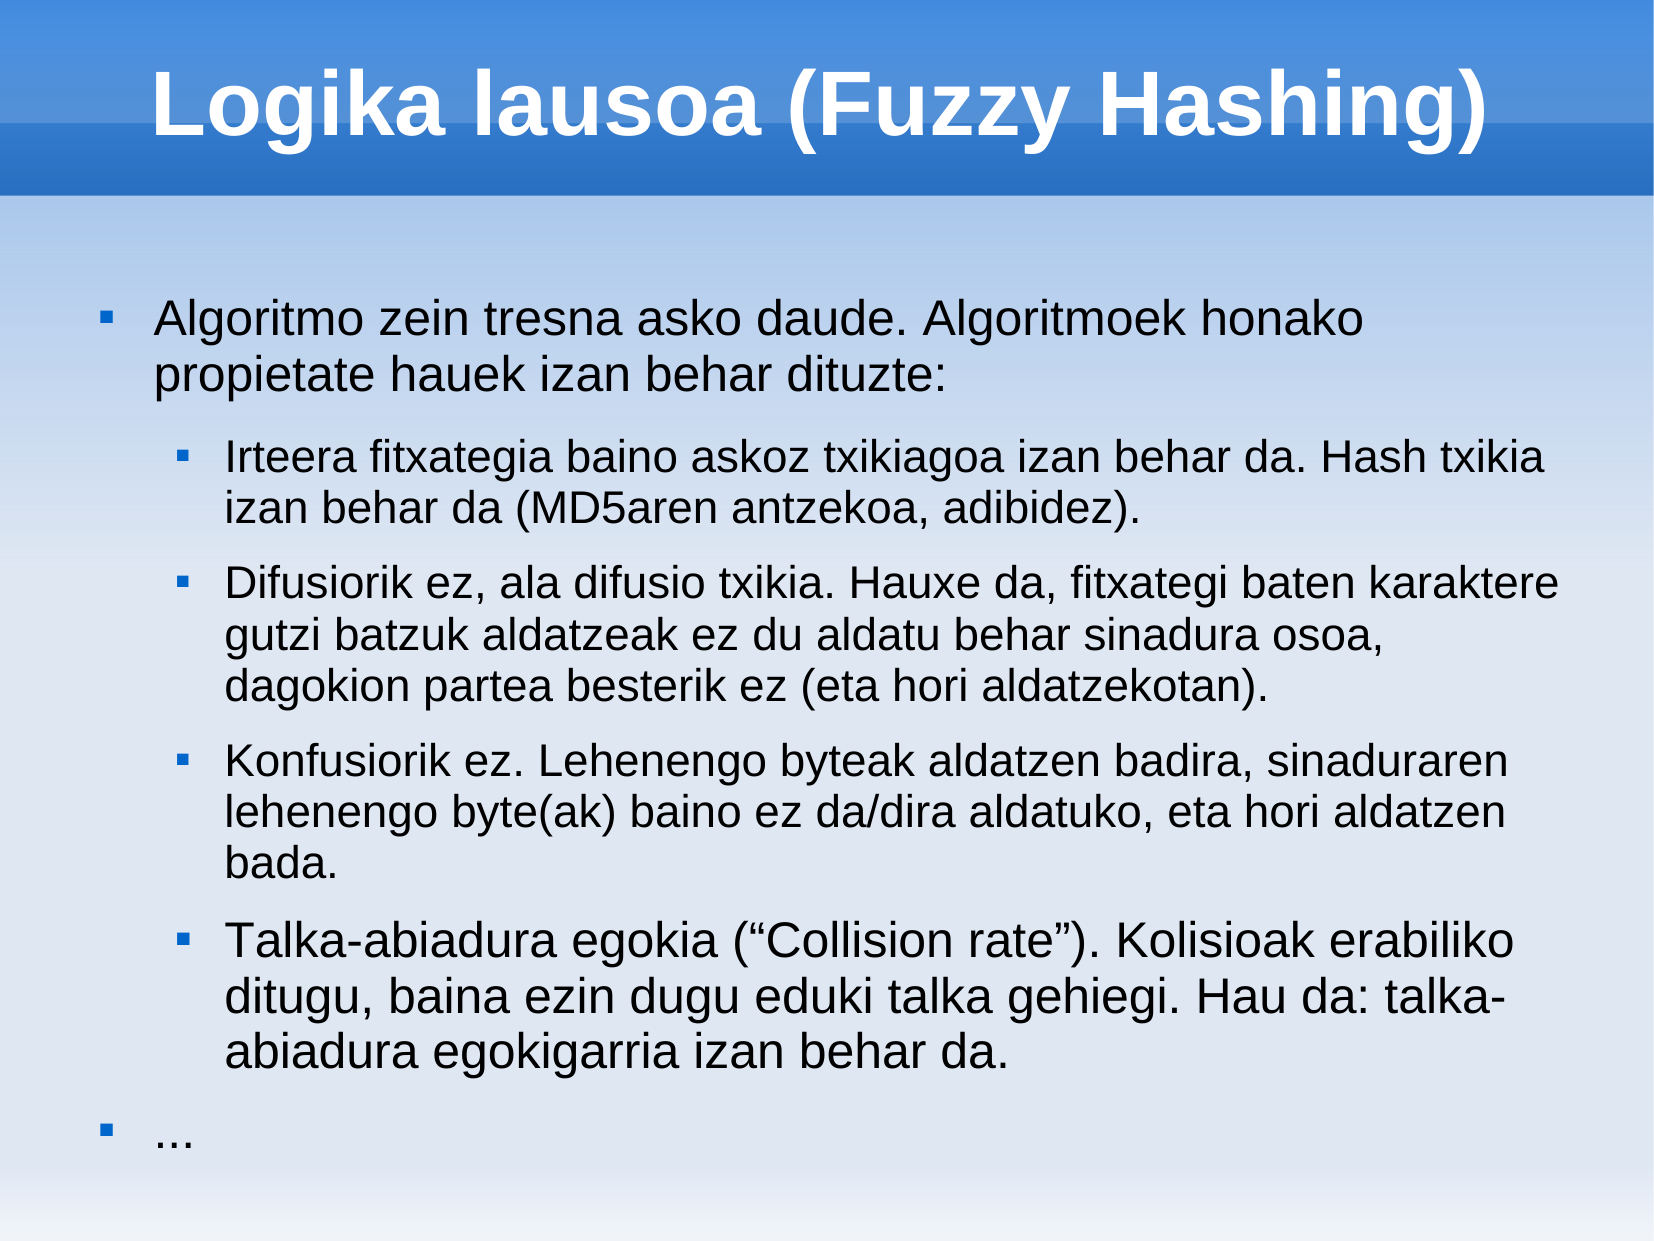

# Logika lausoa (Fuzzy Hashing)
Algoritmo zein tresna asko daude. Algoritmoek honako propietate hauek izan behar dituzte:
Irteera fitxategia baino askoz txikiagoa izan behar da. Hash txikia izan behar da (MD5aren antzekoa, adibidez).
Difusiorik ez, ala difusio txikia. Hauxe da, fitxategi baten karaktere gutzi batzuk aldatzeak ez du aldatu behar sinadura osoa, dagokion partea besterik ez (eta hori aldatzekotan).
Konfusiorik ez. Lehenengo byteak aldatzen badira, sinaduraren lehenengo byte(ak) baino ez da/dira aldatuko, eta hori aldatzen bada.
Talka-abiadura egokia (“Collision rate”). Kolisioak erabiliko ditugu, baina ezin dugu eduki talka gehiegi. Hau da: talka-abiadura egokigarria izan behar da.
...